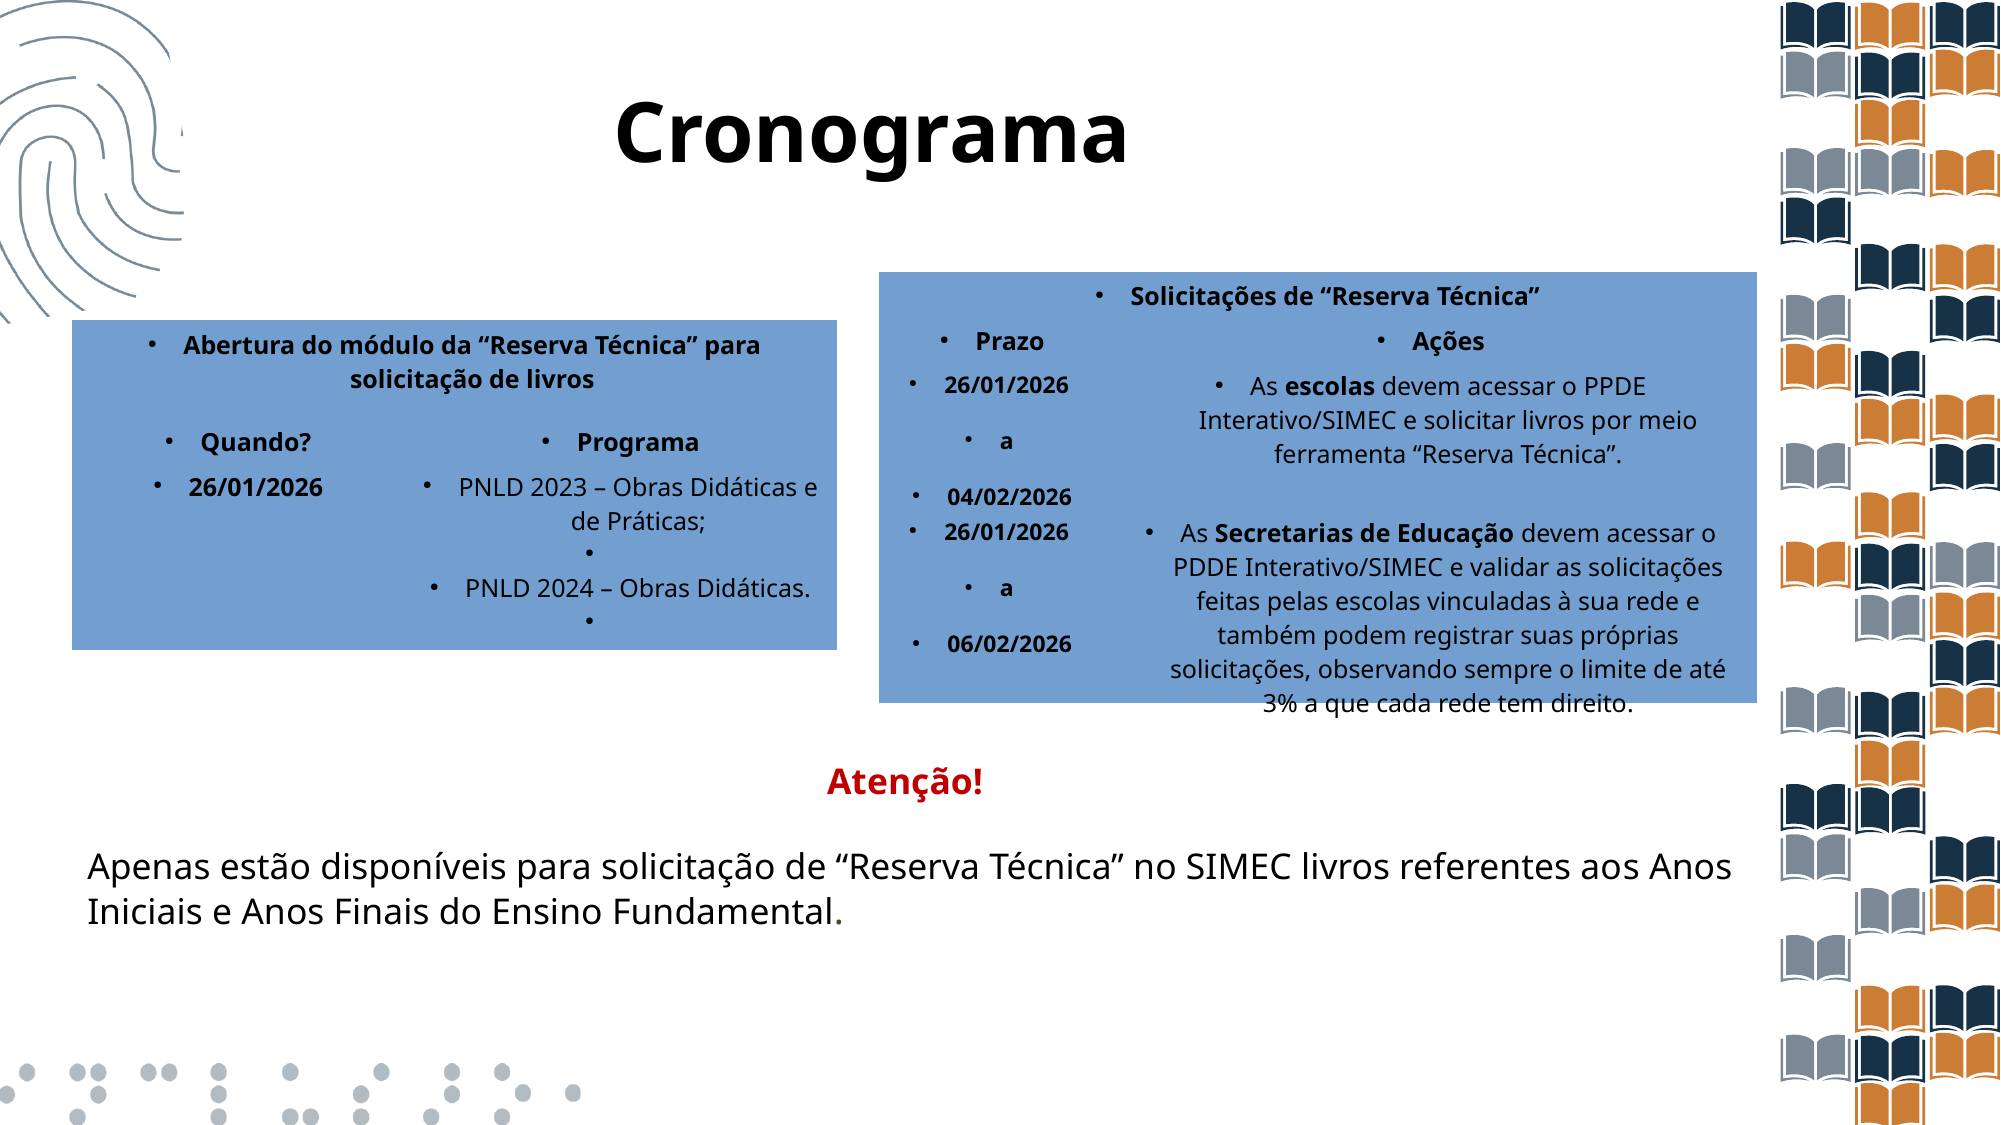

Cronograma
| Solicitações de “Reserva Técnica” | |
| --- | --- |
| Prazo | Ações |
| 26/01/2026 a 04/02/2026 | As escolas devem acessar o PPDE Interativo/SIMEC e solicitar livros por meio ferramenta “Reserva Técnica”. |
| 26/01/2026 a 06/02/2026 | As Secretarias de Educação devem acessar o PDDE Interativo/SIMEC e validar as solicitações feitas pelas escolas vinculadas à sua rede e também podem registrar suas próprias solicitações, observando sempre o limite de até 3% a que cada rede tem direito. |
| Abertura do módulo da “Reserva Técnica” para solicitação de livros | |
| --- | --- |
| Quando? | Programa |
| 26/01/2026 | PNLD 2023 – Obras Didáticas e de Práticas; PNLD 2024 – Obras Didáticas. |
Atenção!
Apenas estão disponíveis para solicitação de “Reserva Técnica” no SIMEC livros referentes aos Anos Iniciais e Anos Finais do Ensino Fundamental.